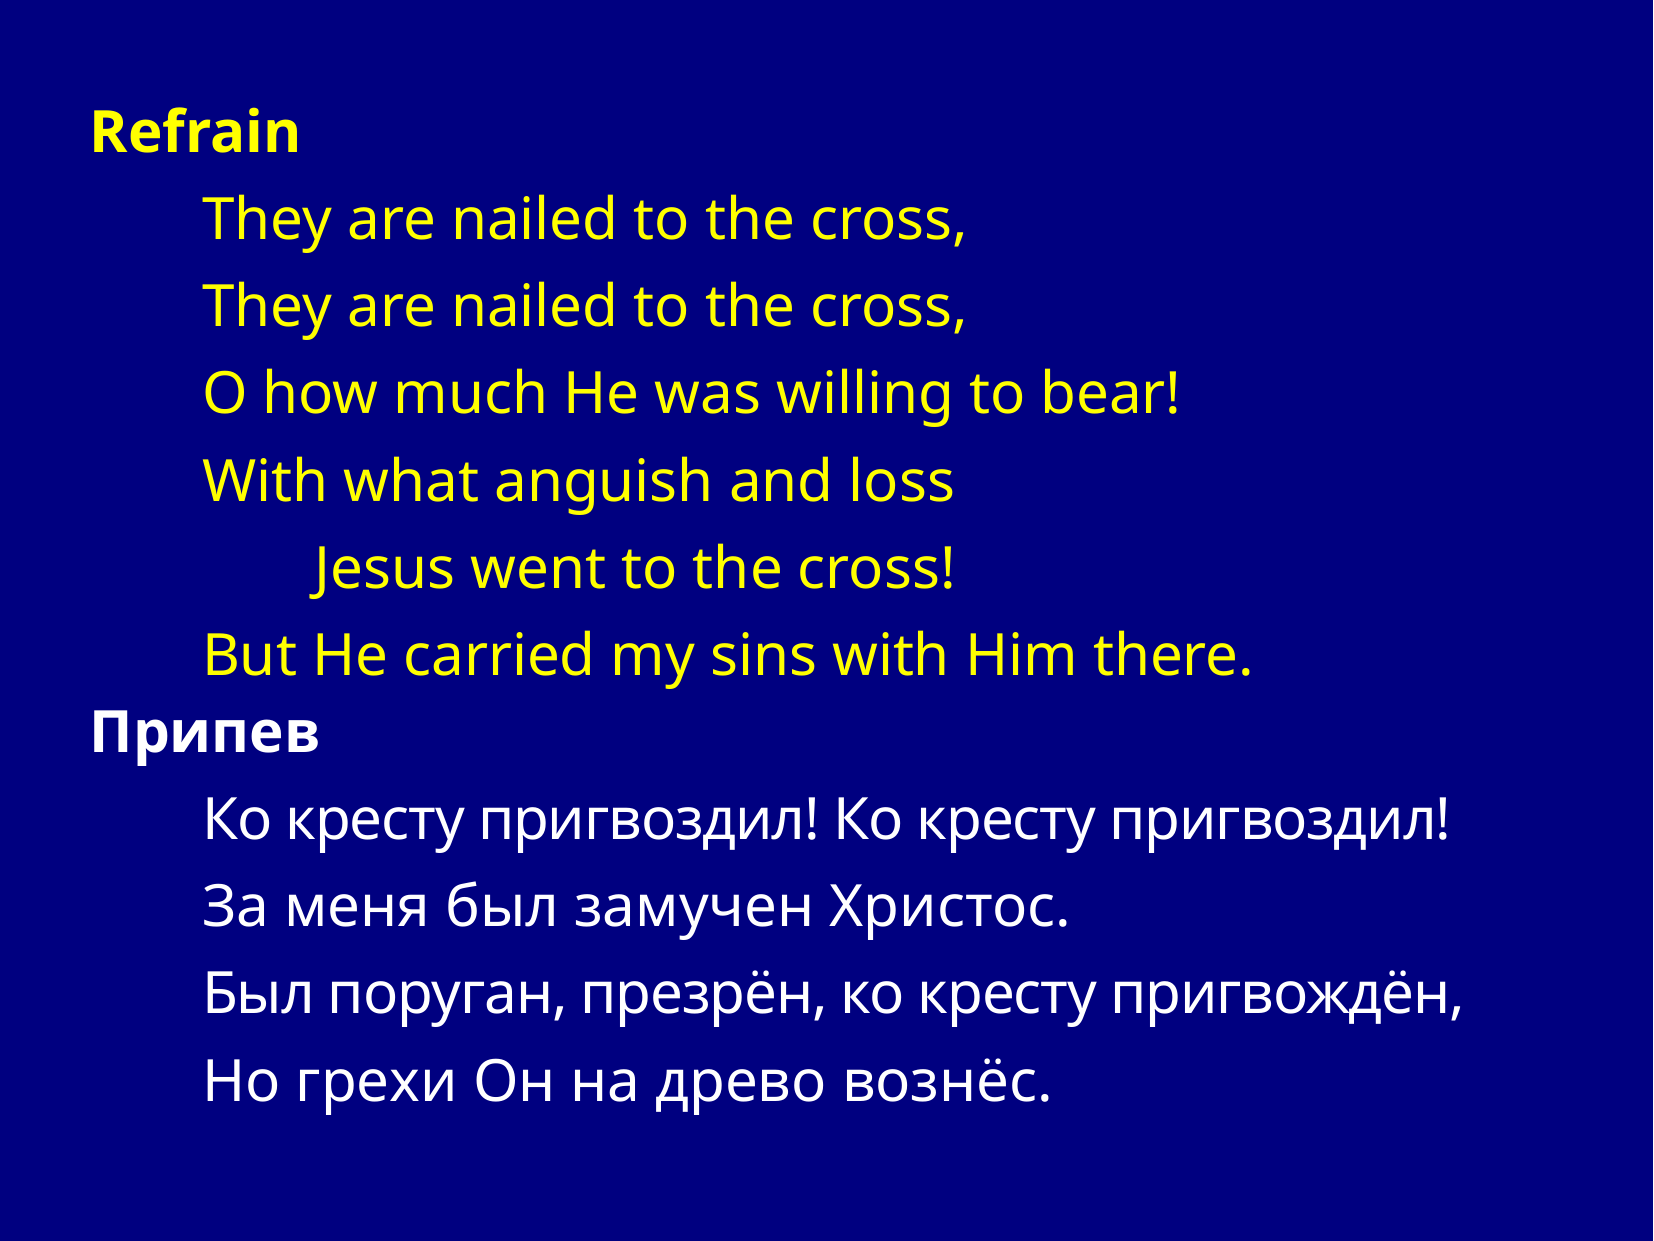

Refrain
	They are nailed to the cross,
	They are nailed to the cross,
	O how much He was willing to bear!
	With what anguish and loss
		Jesus went to the cross!
	But He carried my sins with Him there.
Припев
	Ко кресту пригвоздил! Ко кресту пригвоздил!
	За меня был замучен Христос.
	Был поруган, презрён, ко кресту пригвождён,
	Но грехи Он на древо вознёс.